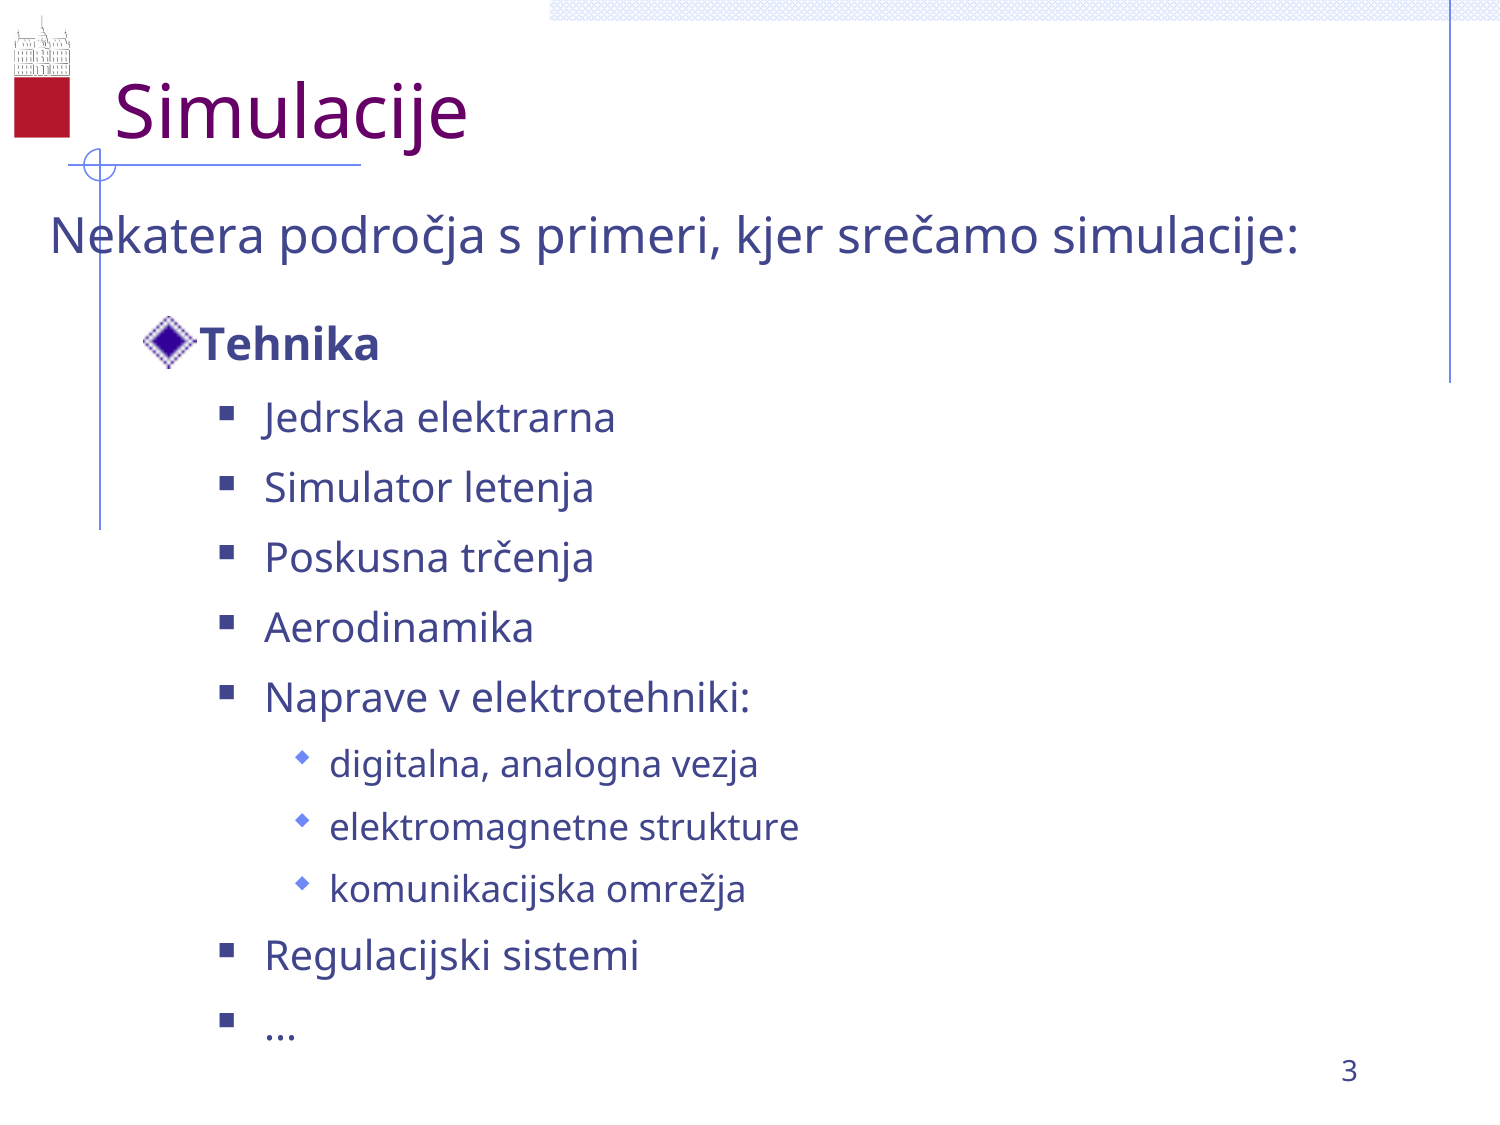

Simulacije
Nekatera področja s primeri, kjer srečamo simulacije:
# Tehnika
Jedrska elektrarna
Simulator letenja
Poskusna trčenja
Aerodinamika
Naprave v elektrotehniki:
digitalna, analogna vezja
elektromagnetne strukture
komunikacijska omrežja
Regulacijski sistemi
...